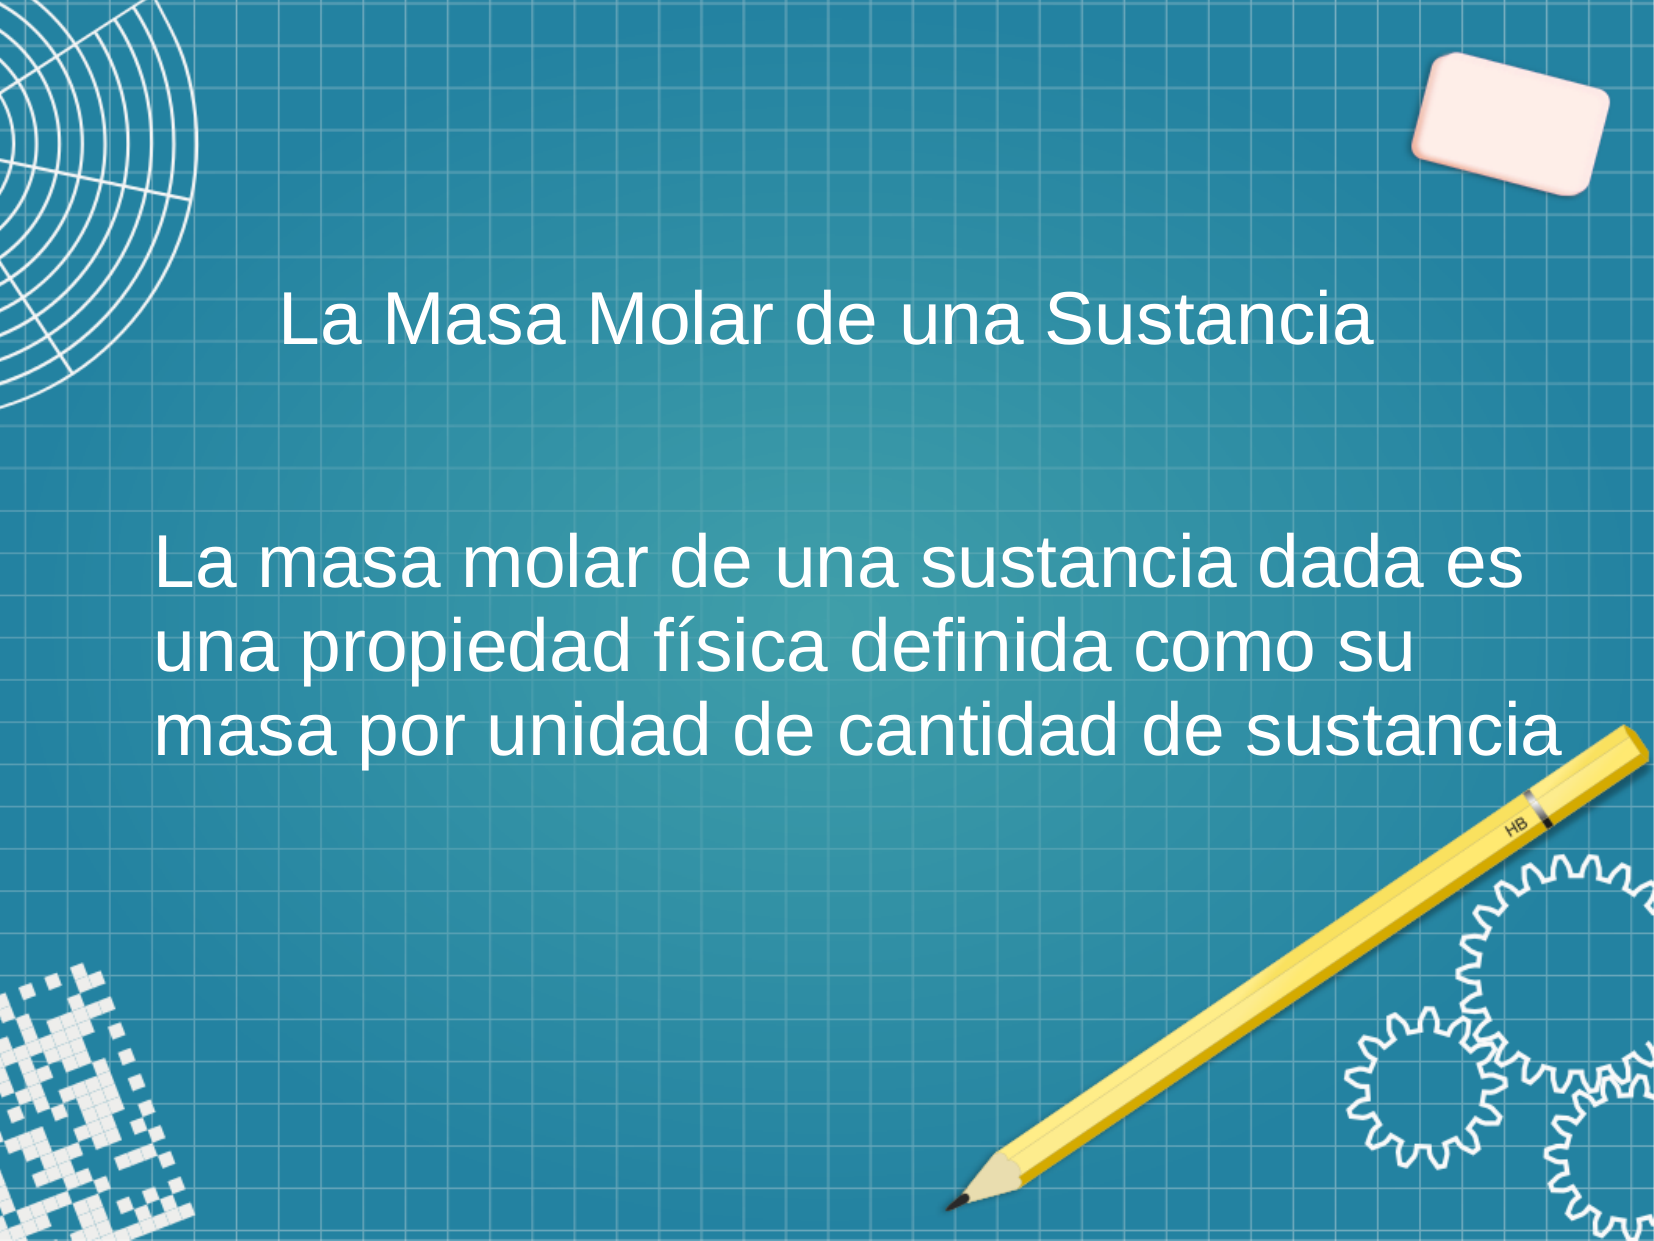

# La Masa Molar de una Sustancia
La masa molar de una sustancia dada es una propiedad física definida como su masa por unidad de cantidad de sustancia